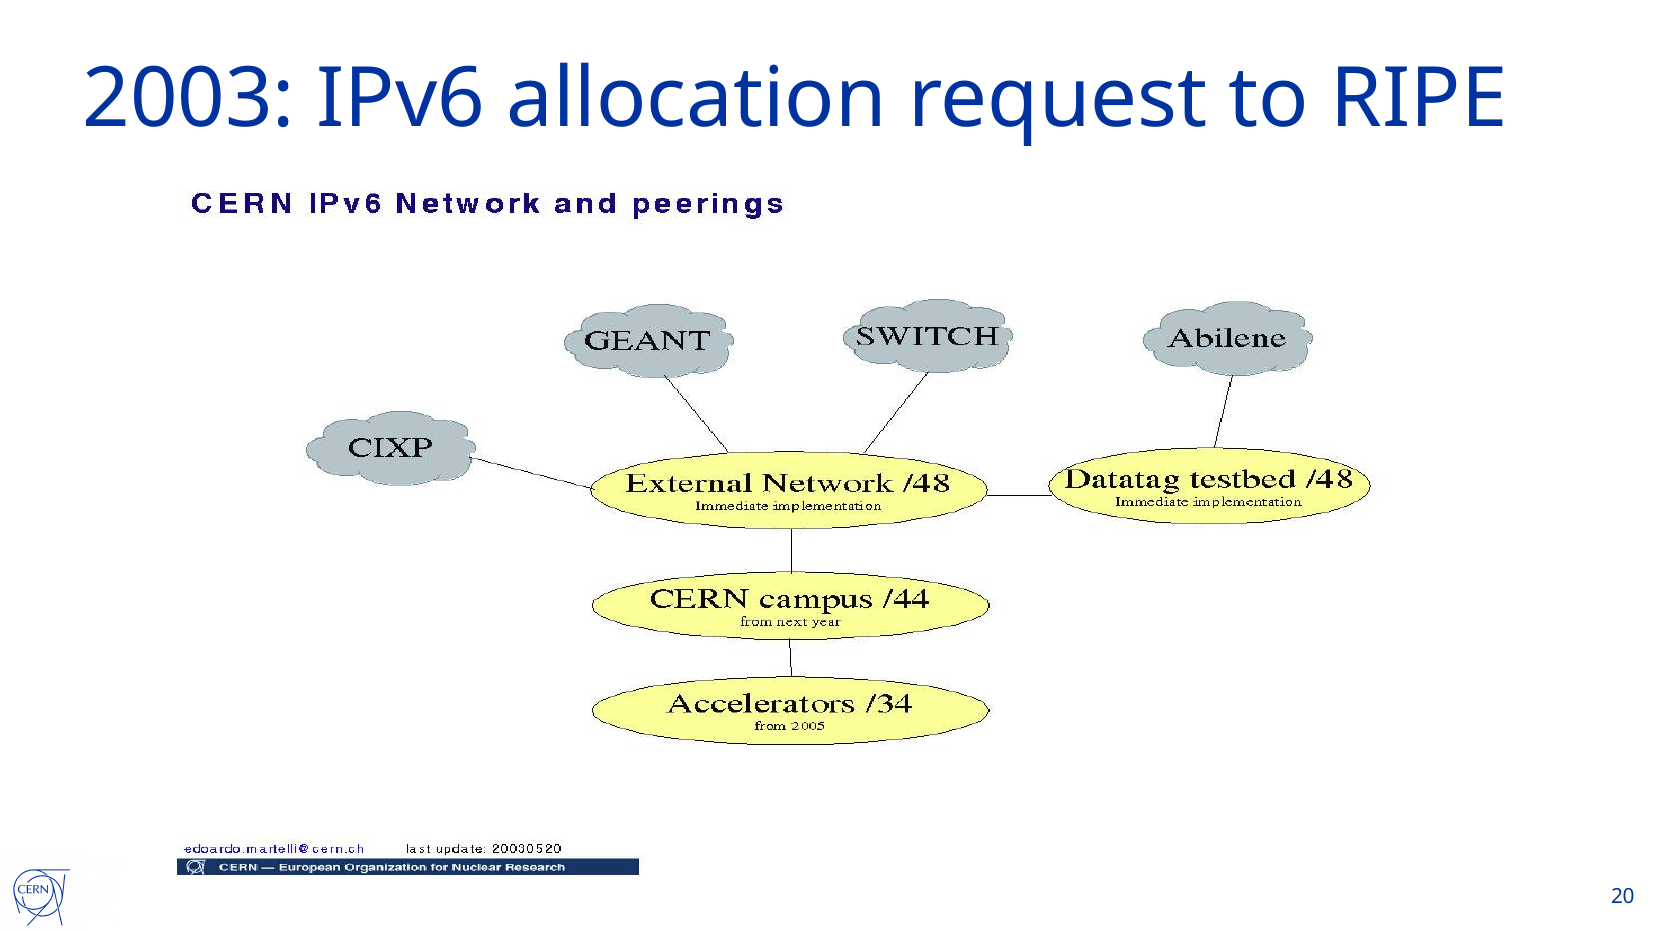

# 2003: IPv6 allocation request to RIPE